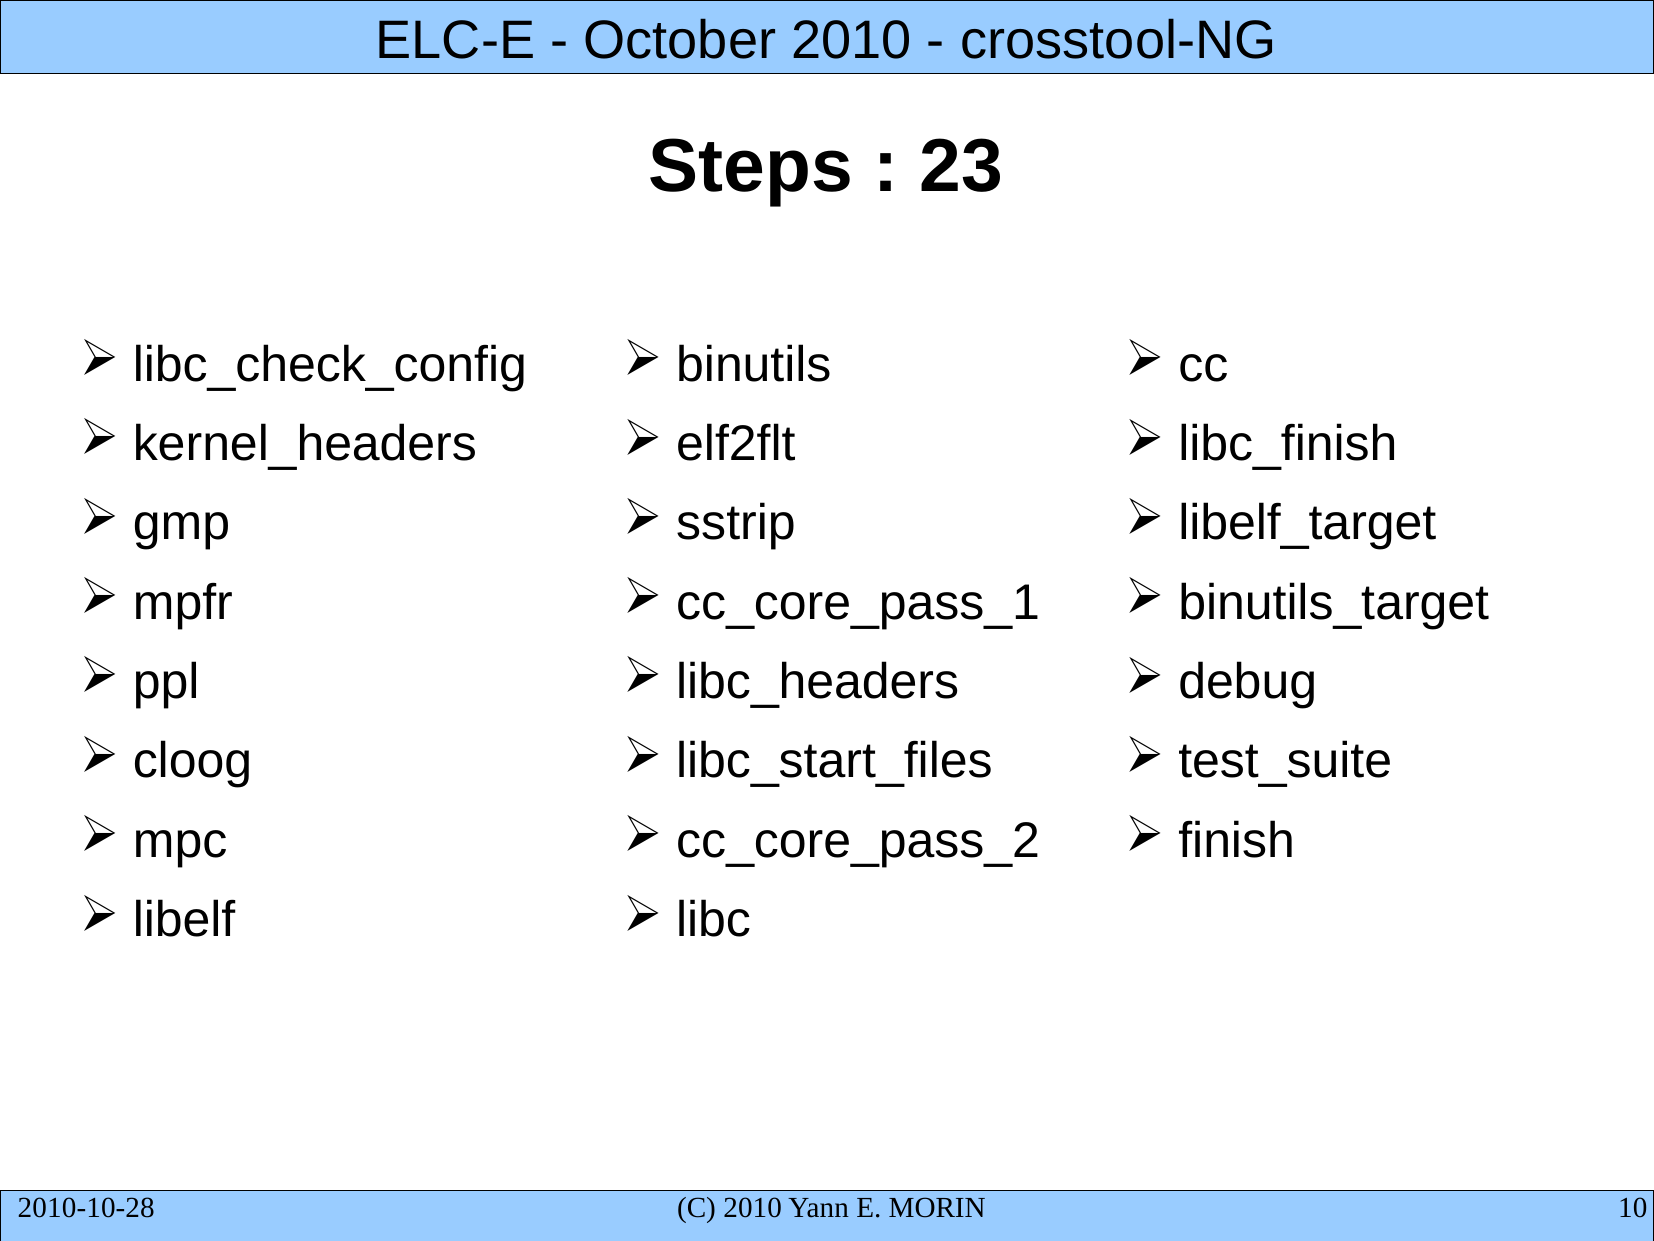

ELC-E - October 2010 - crosstool-NG
# Steps : 23
libc_check_config
kernel_headers
gmp
mpfr
ppl
cloog
mpc
libelf
binutils
elf2flt
sstrip
cc_core_pass_1
libc_headers
libc_start_files
cc_core_pass_2
libc
cc
libc_finish
libelf_target
binutils_target
debug
test_suite
finish
2010-10-28
(C) 2010 Yann E. MORIN
10